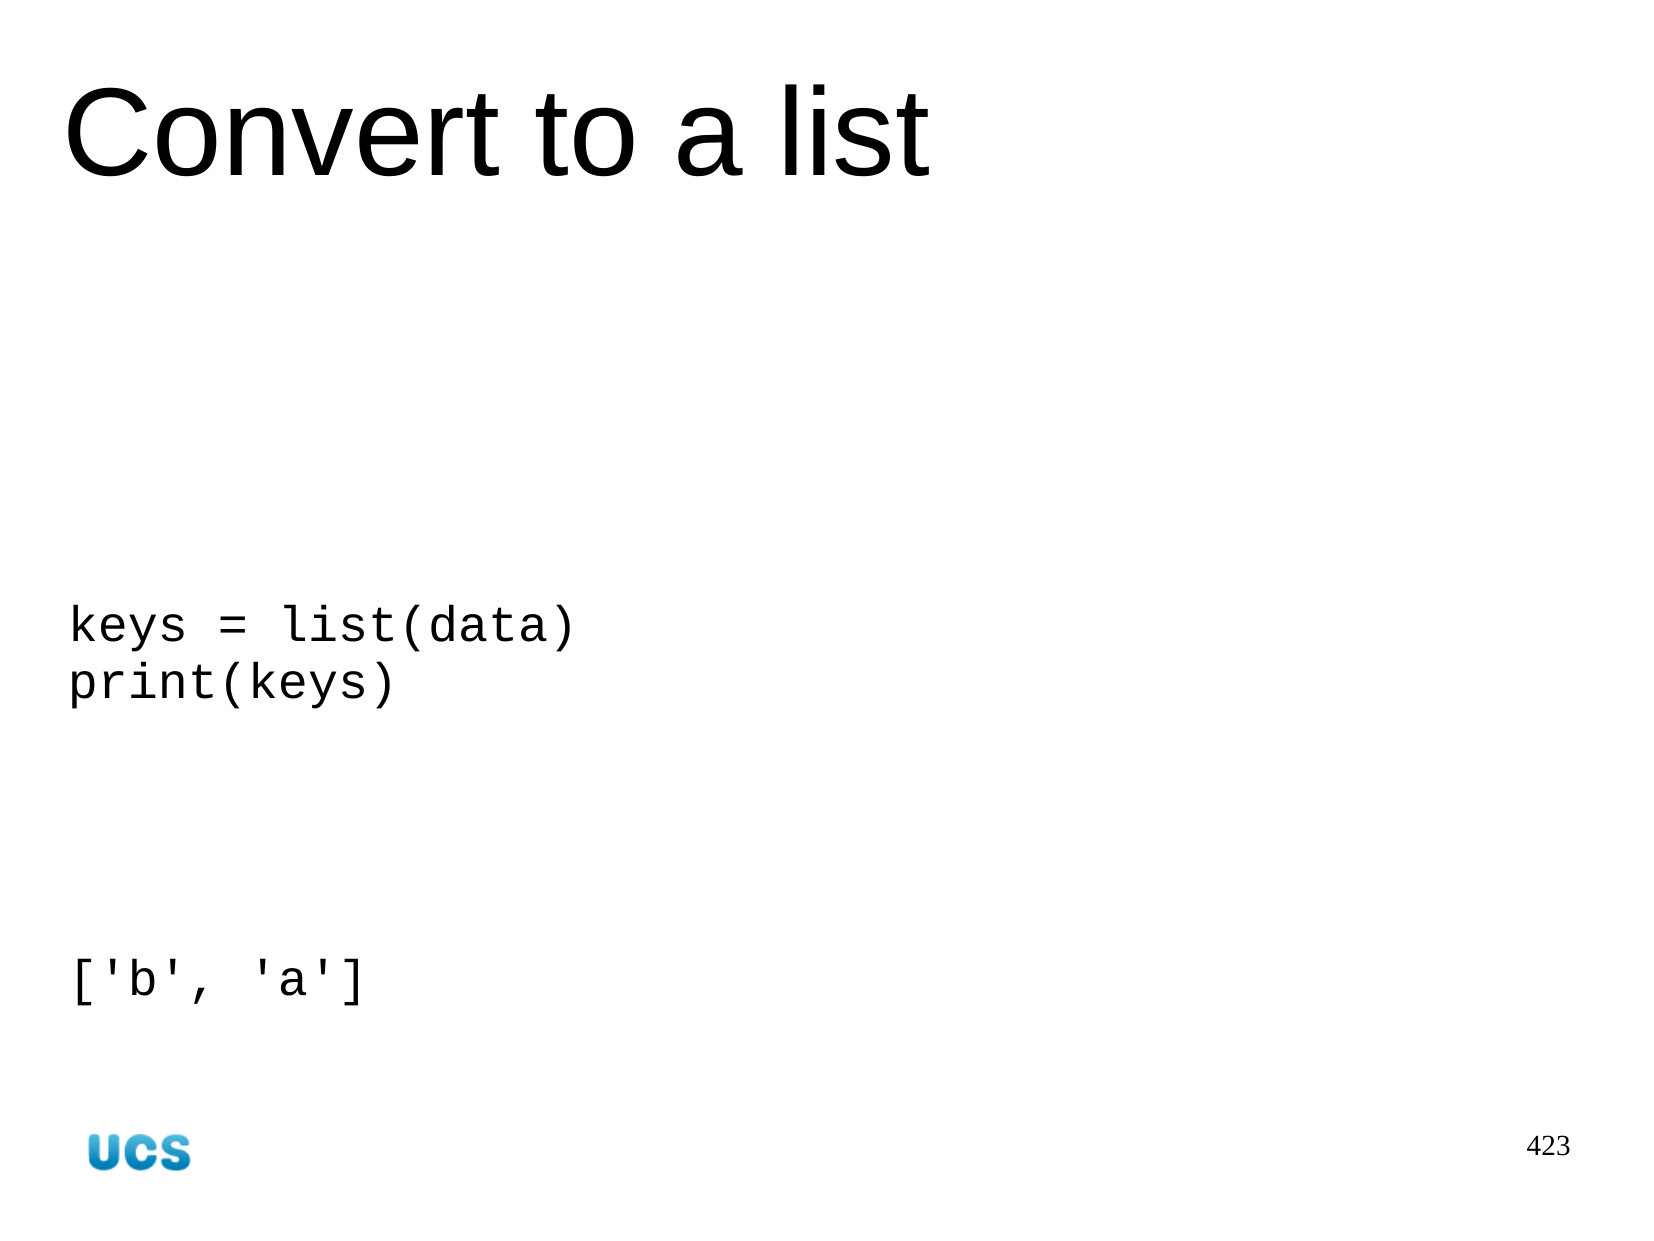

Convert to a list
keys = list(data)
print(keys)
['b', 'a']
423